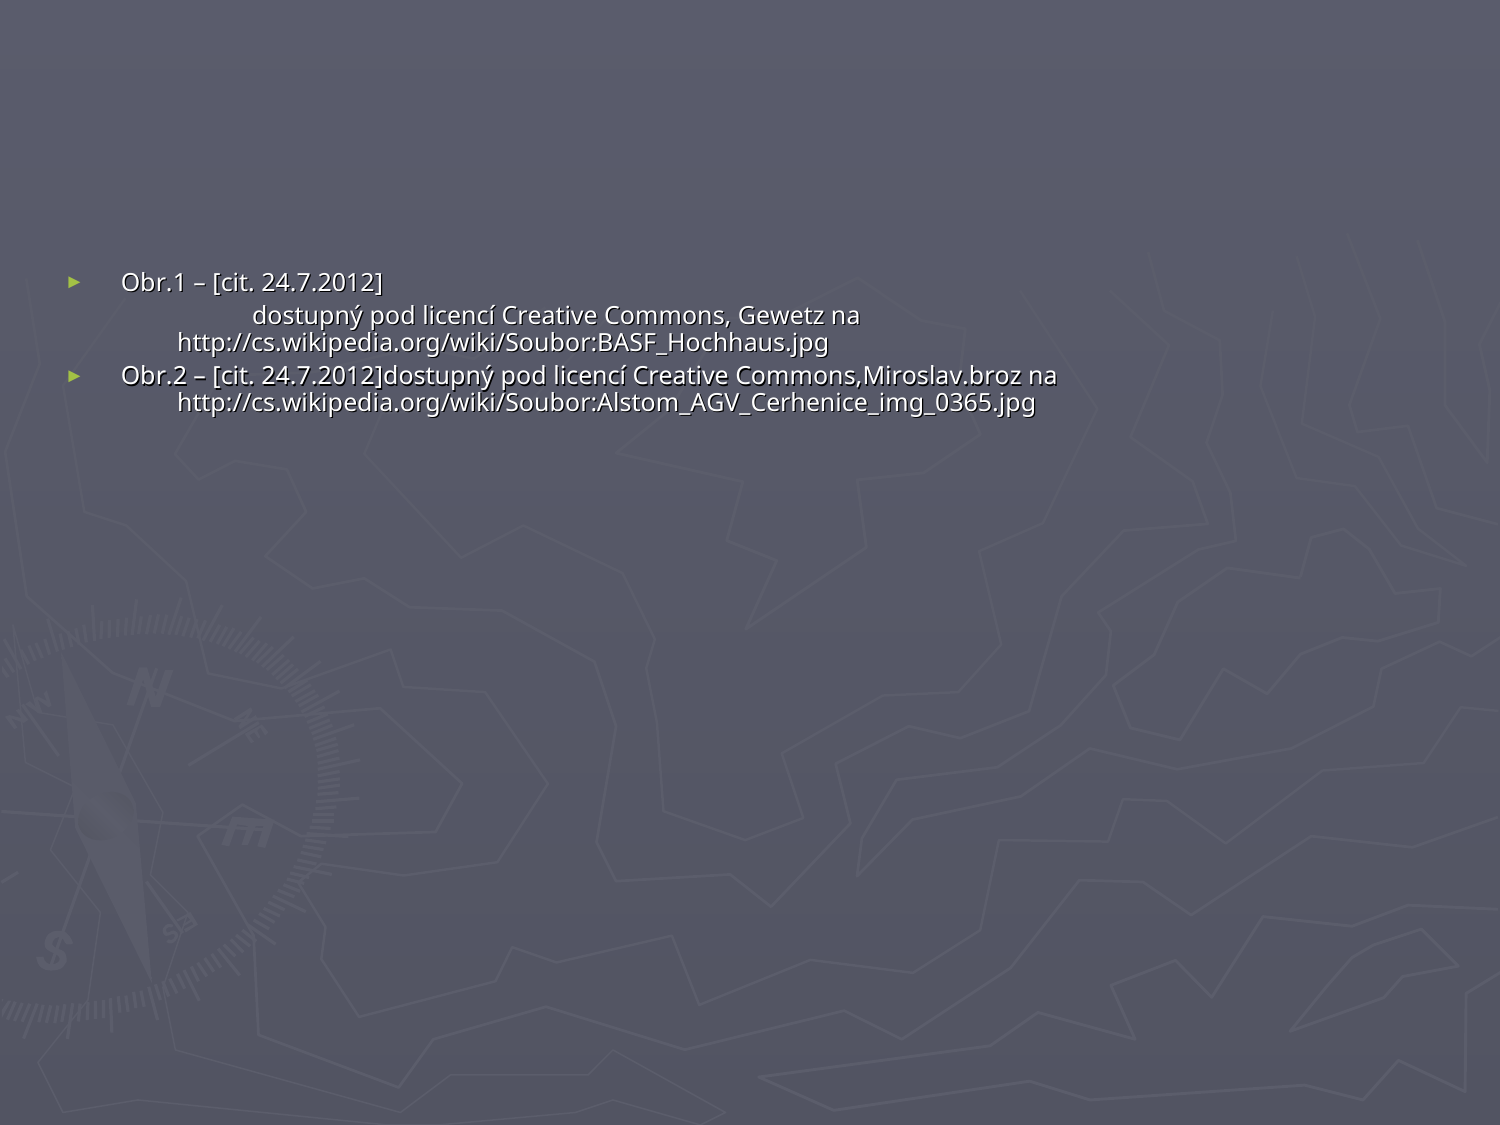

#
Obr.1 – [cit. 24.7.2012]
	dostupný pod licencí Creative Commons, Gewetz na http://cs.wikipedia.org/wiki/Soubor:BASF_Hochhaus.jpg
Obr.2 – [cit. 24.7.2012]dostupný pod licencí Creative Commons,Miroslav.broz na http://cs.wikipedia.org/wiki/Soubor:Alstom_AGV_Cerhenice_img_0365.jpg